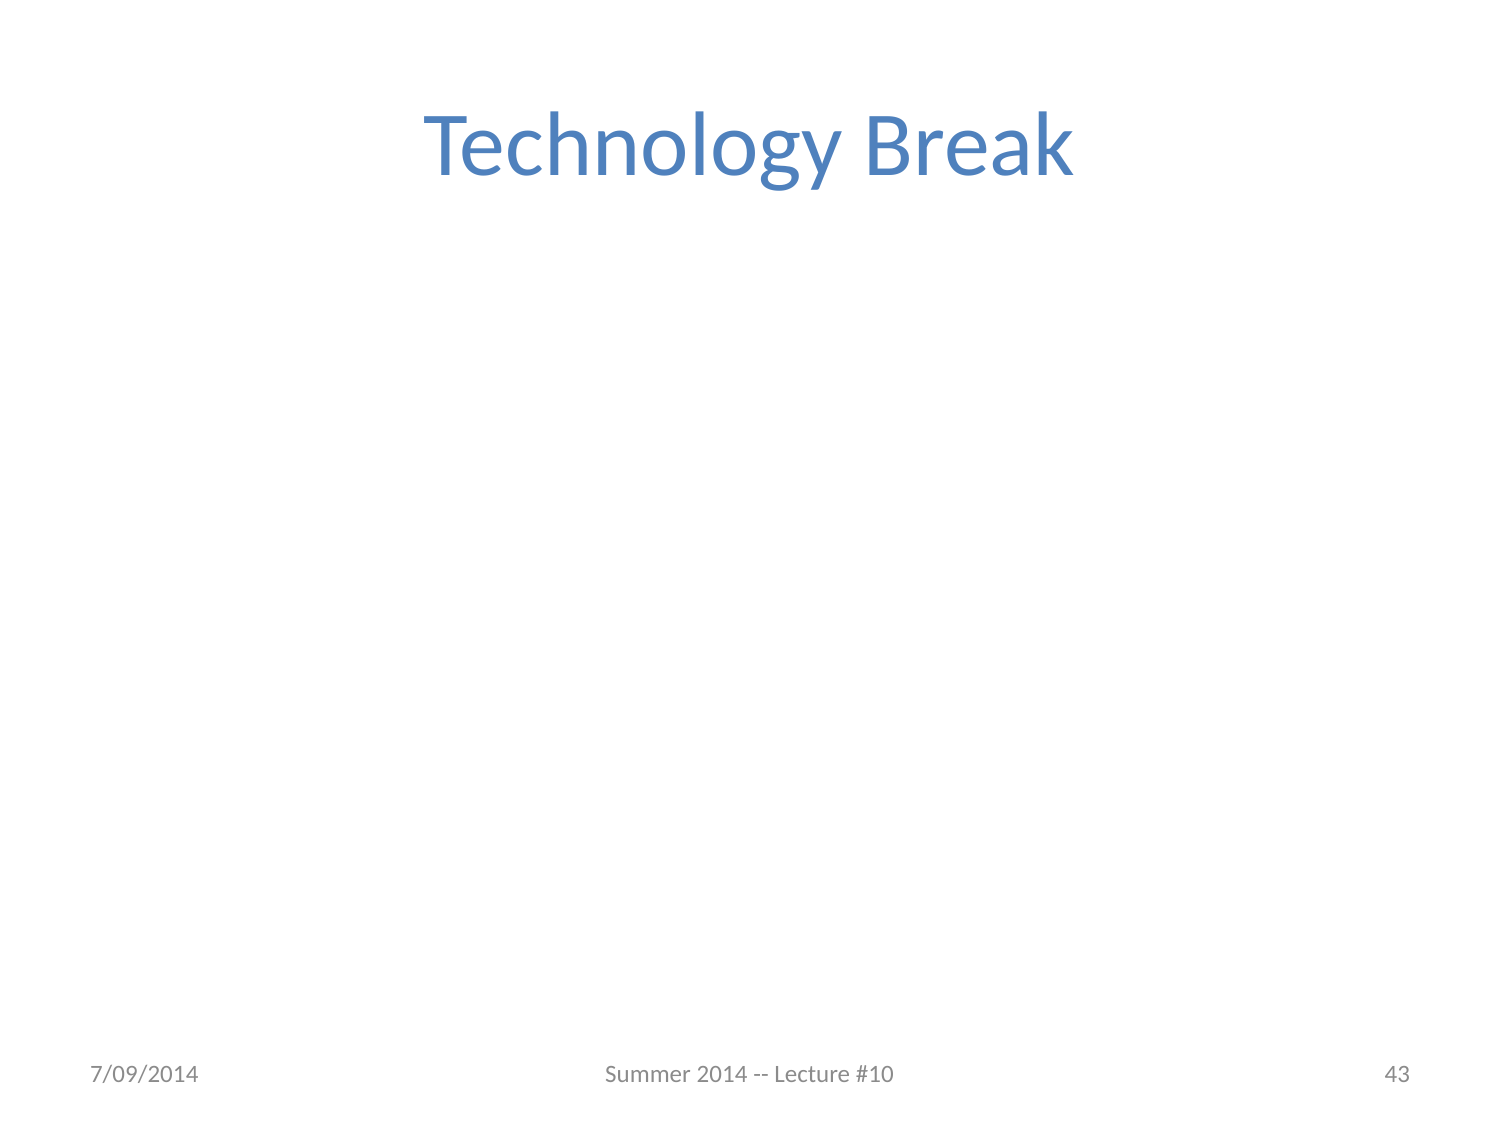

# Technology Break
7/09/2014
Summer 2014 -- Lecture #10